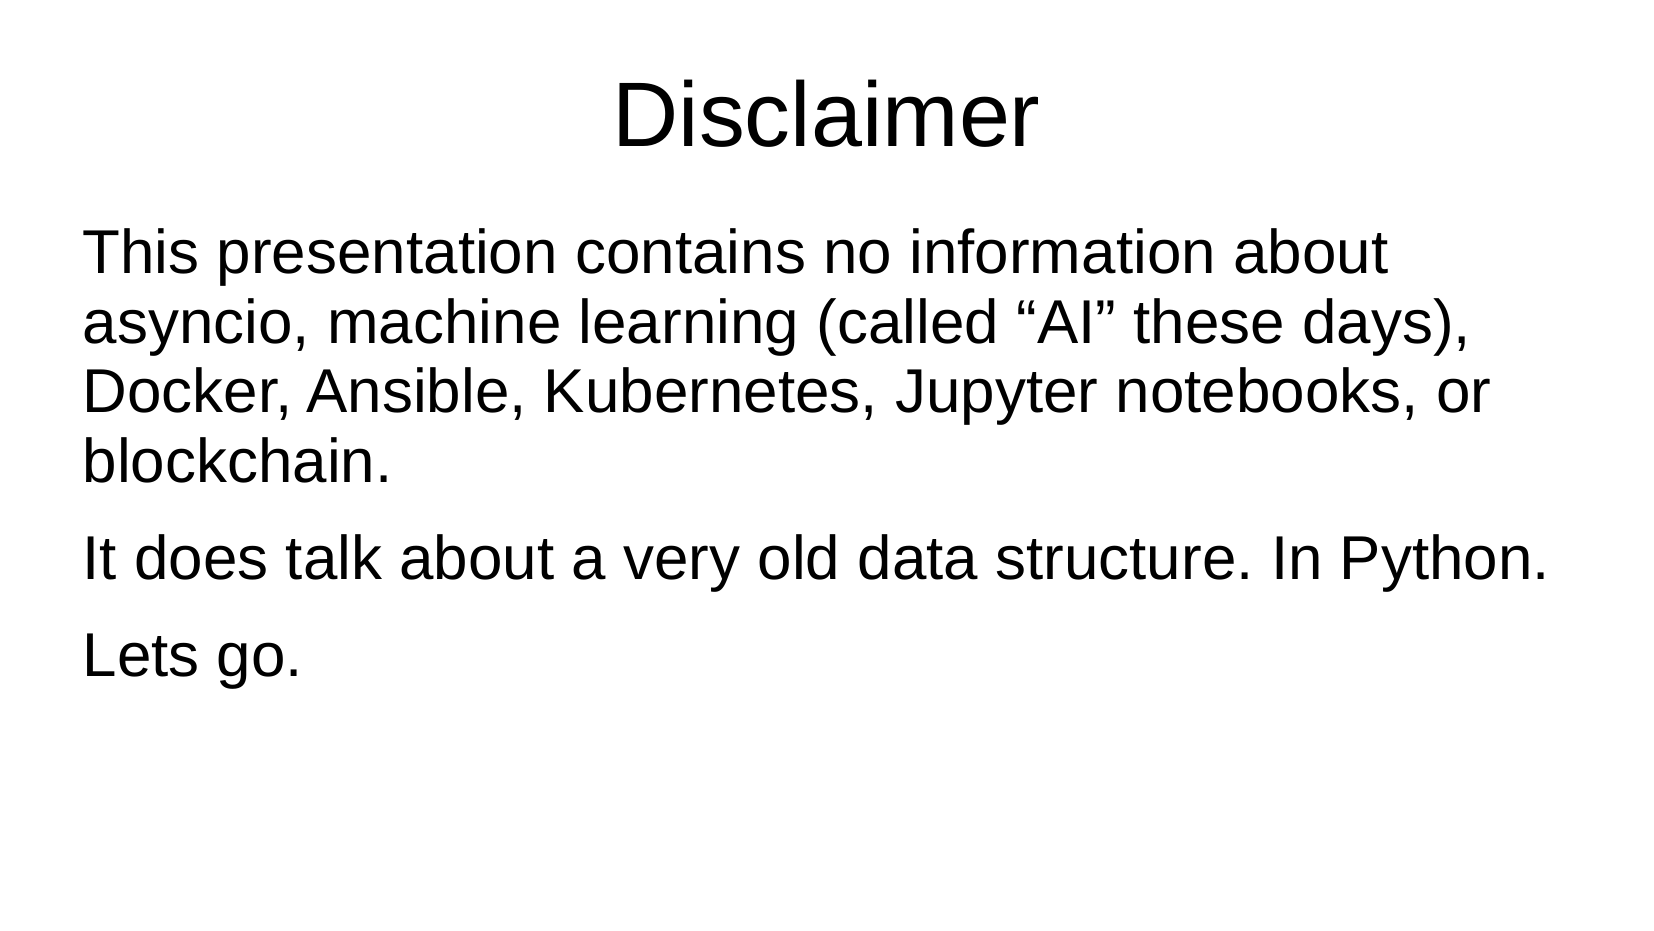

# Disclaimer
This presentation contains no information about asyncio, machine learning (called “AI” these days), Docker, Ansible, Kubernetes, Jupyter notebooks, or blockchain.
It does talk about a very old data structure. In Python.
Lets go.